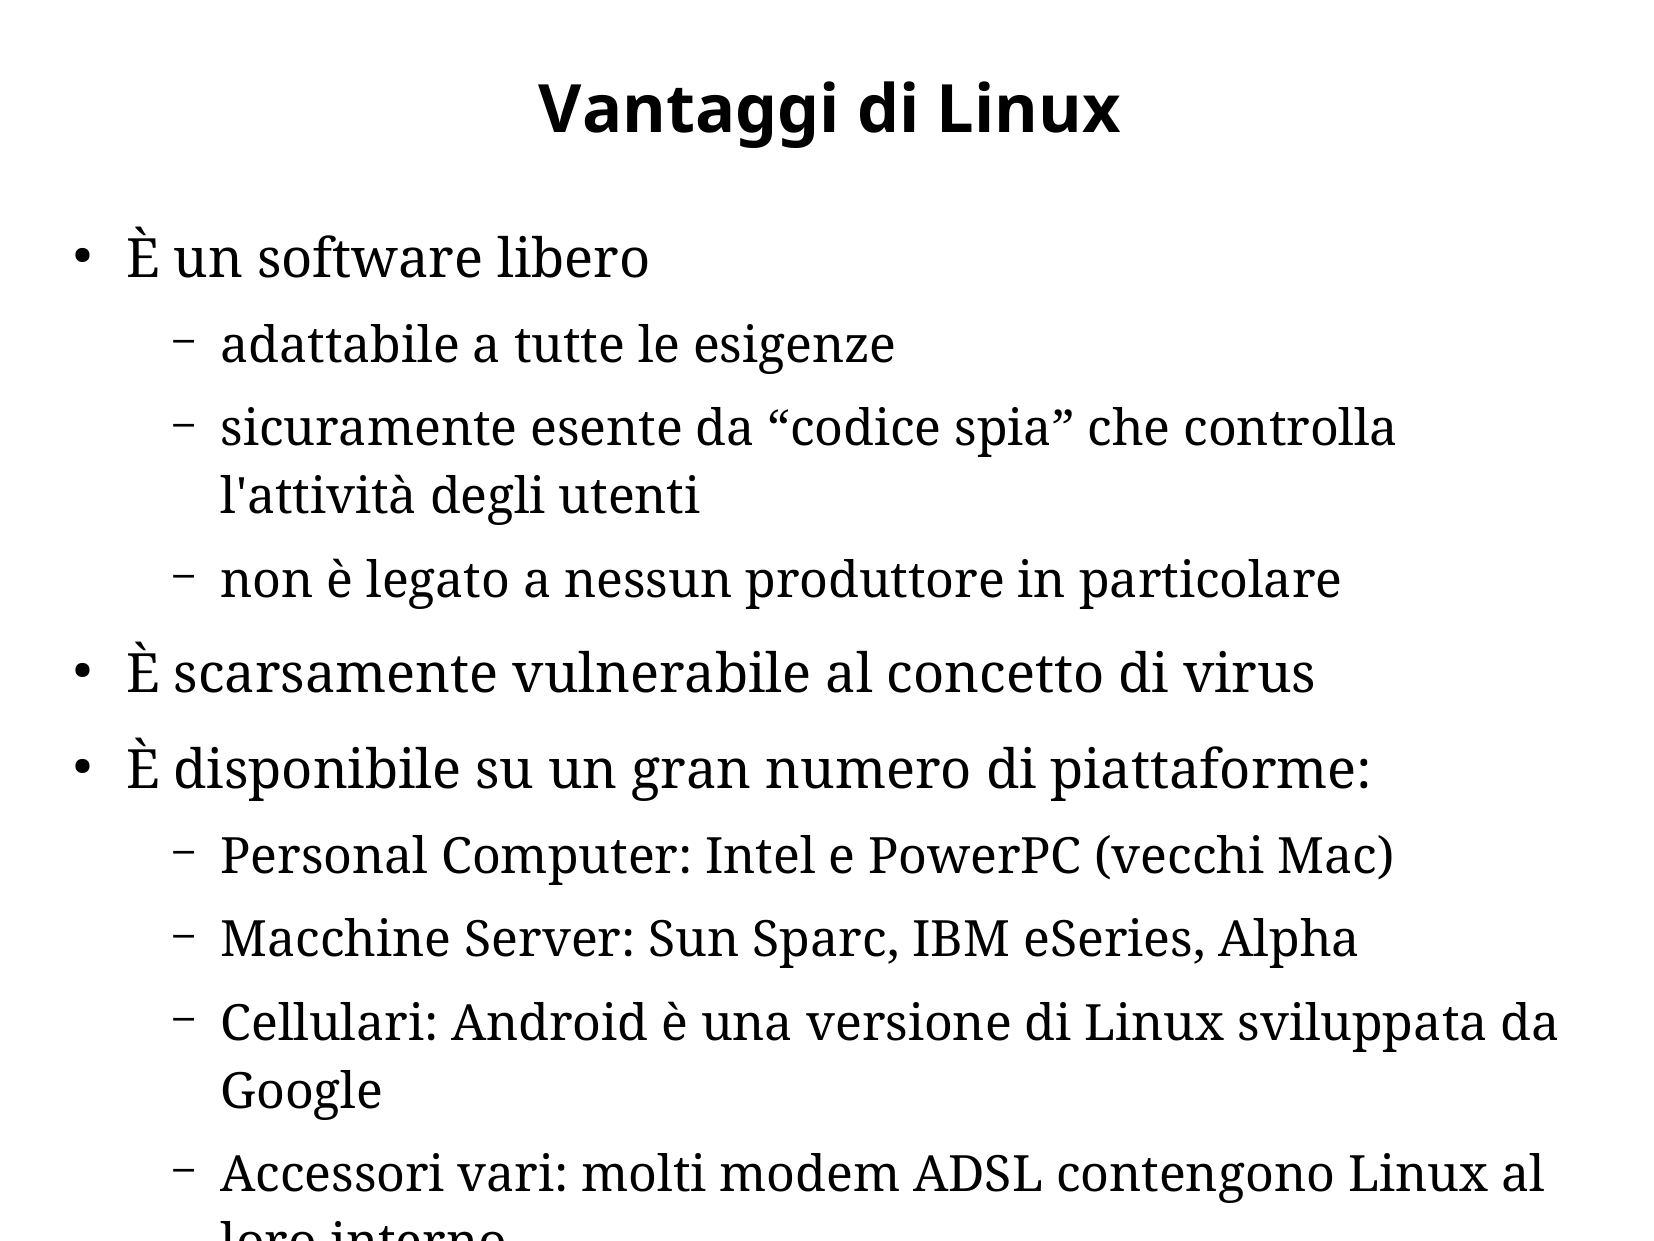

# Vantaggi di Linux
È un software libero
adattabile a tutte le esigenze
sicuramente esente da “codice spia” che controlla l'attività degli utenti
non è legato a nessun produttore in particolare
È scarsamente vulnerabile al concetto di virus
È disponibile su un gran numero di piattaforme:
Personal Computer: Intel e PowerPC (vecchi Mac)
Macchine Server: Sun Sparc, IBM eSeries, Alpha
Cellulari: Android è una versione di Linux sviluppata da Google
Accessori vari: molti modem ADSL contengono Linux al loro interno.